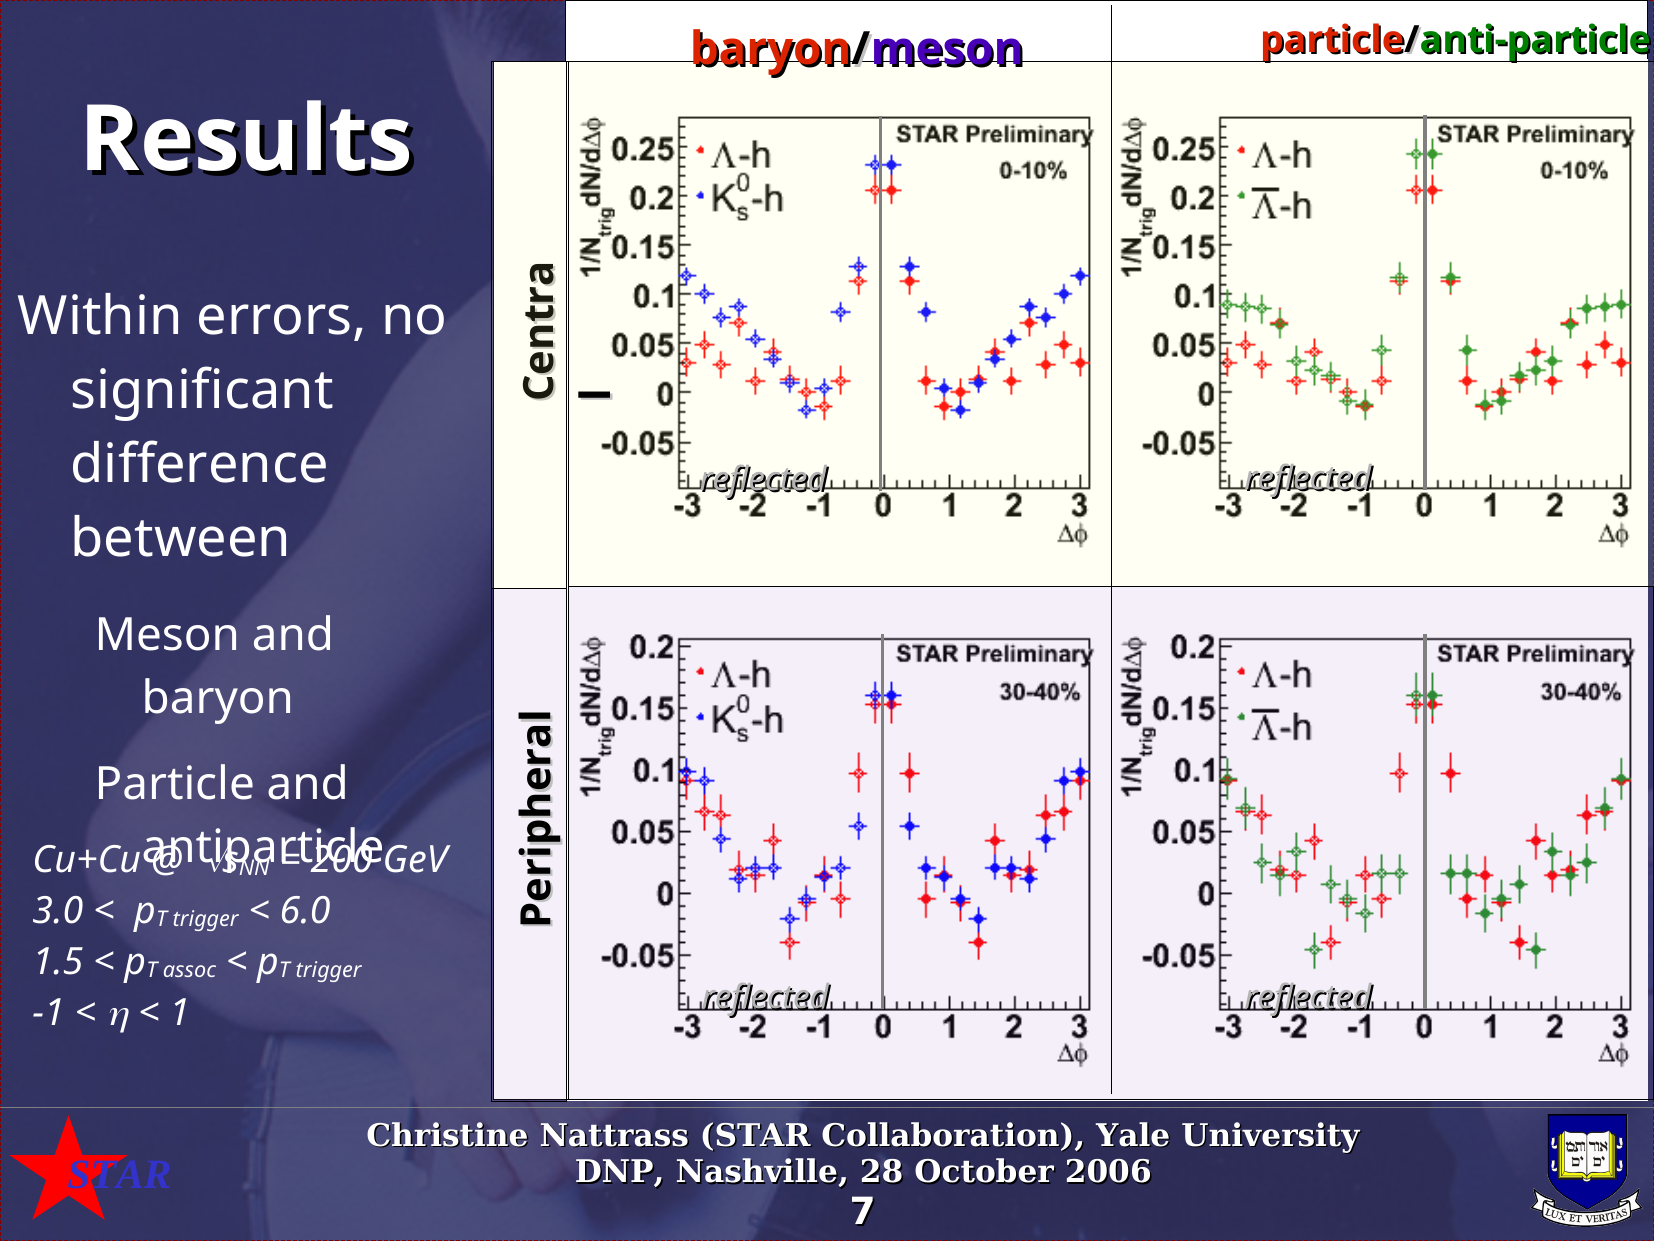

particle/anti-particle
baryon/meson
# Results
Central
Peripheral
reflected
reflected
reflected
reflected
Within errors, no significant difference between
Meson and baryon
Particle and antiparticle
Cu+Cu @ sNN = 200 GeV
3.0 < pT trigger < 6.0
1.5 < pT assoc < pT trigger
-1 <  < 1
7